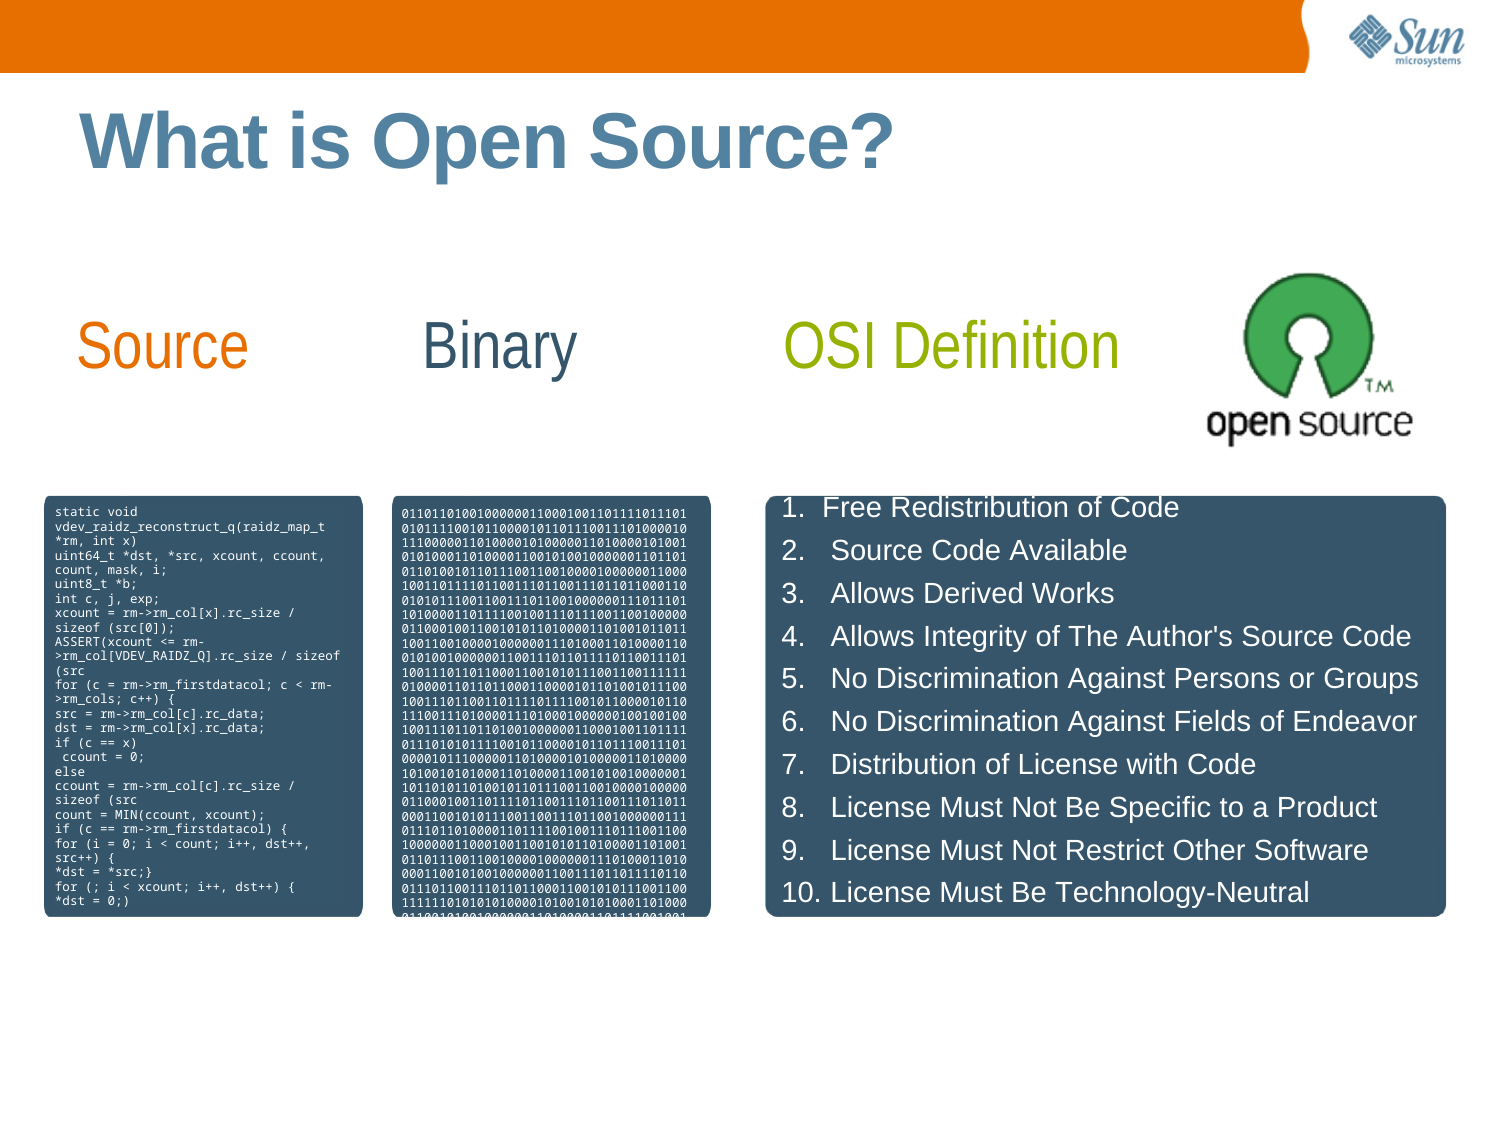

# What is Open Source?
Source
Binary
OSI Definition
1. Free Redistribution of Code
2. Source Code Available
3. Allows Derived Works
4. Allows Integrity of The Author's Source Code
5. No Discrimination Against Persons or Groups
6. No Discrimination Against Fields of Endeavor
7. Distribution of License with Code
8. License Must Not Be Specific to a Product
9. License Must Not Restrict Other Software
10. License Must Be Technology-Neutral
static void
vdev_raidz_reconstruct_q(raidz_map_t *rm, int x)
uint64_t *dst, *src, xcount, ccount, count, mask, i;
uint8_t *b;
int c, j, exp;
xcount = rm->rm_col[x].rc_size / sizeof (src[0]);
ASSERT(xcount <= rm->rm_col[VDEV_RAIDZ_Q].rc_size / sizeof (src
for (c = rm->rm_firstdatacol; c < rm->rm_cols; c++) {
src = rm->rm_col[c].rc_data;
dst = rm->rm_col[x].rc_data;
if (c == x)
 ccount = 0;
else
ccount = rm->rm_col[c].rc_size / sizeof (src
count = MIN(ccount, xcount);
if (c == rm->rm_firstdatacol) {
for (i = 0; i < count; i++, dst++, src++) {
*dst = *src;}
for (; i < xcount; i++, dst++) {
*dst = 0;)
0110110100100000011000100110111101110101011110010110000101101110011101000010111000001101000010100000110100001010010101000110100001100101001000000110110101101001011011100110010000100000011000100110111101100111011001110110110001100101011100110011101100100000011101110110100001101111001001110111001100100000011000100110010101101000011010010110111001100100001000000111010001101000011001010010000001100111011011110110011101100111011011000110010101110011001111110100001101101100011000010110100101110010011101100110111101111001011000010110111001110100001110100010000001001001001001110110110100100000011000100110111101110101011110010110000101101110011101000010111000001101000010100000110100001010010101000110100001100101001000000110110101101001011011100110010000100000011000100110111101100111011001110110110001100101011100110011101100100000011101110110100001101111001001110111001100100000011000100110010101101000011010010110111001100100001000000111010001101000011001010010000001100111011011110110011101100111011011000110010101110011001111110101010100001010010101000110100001100101001000000110100001101111001001110111001100100000